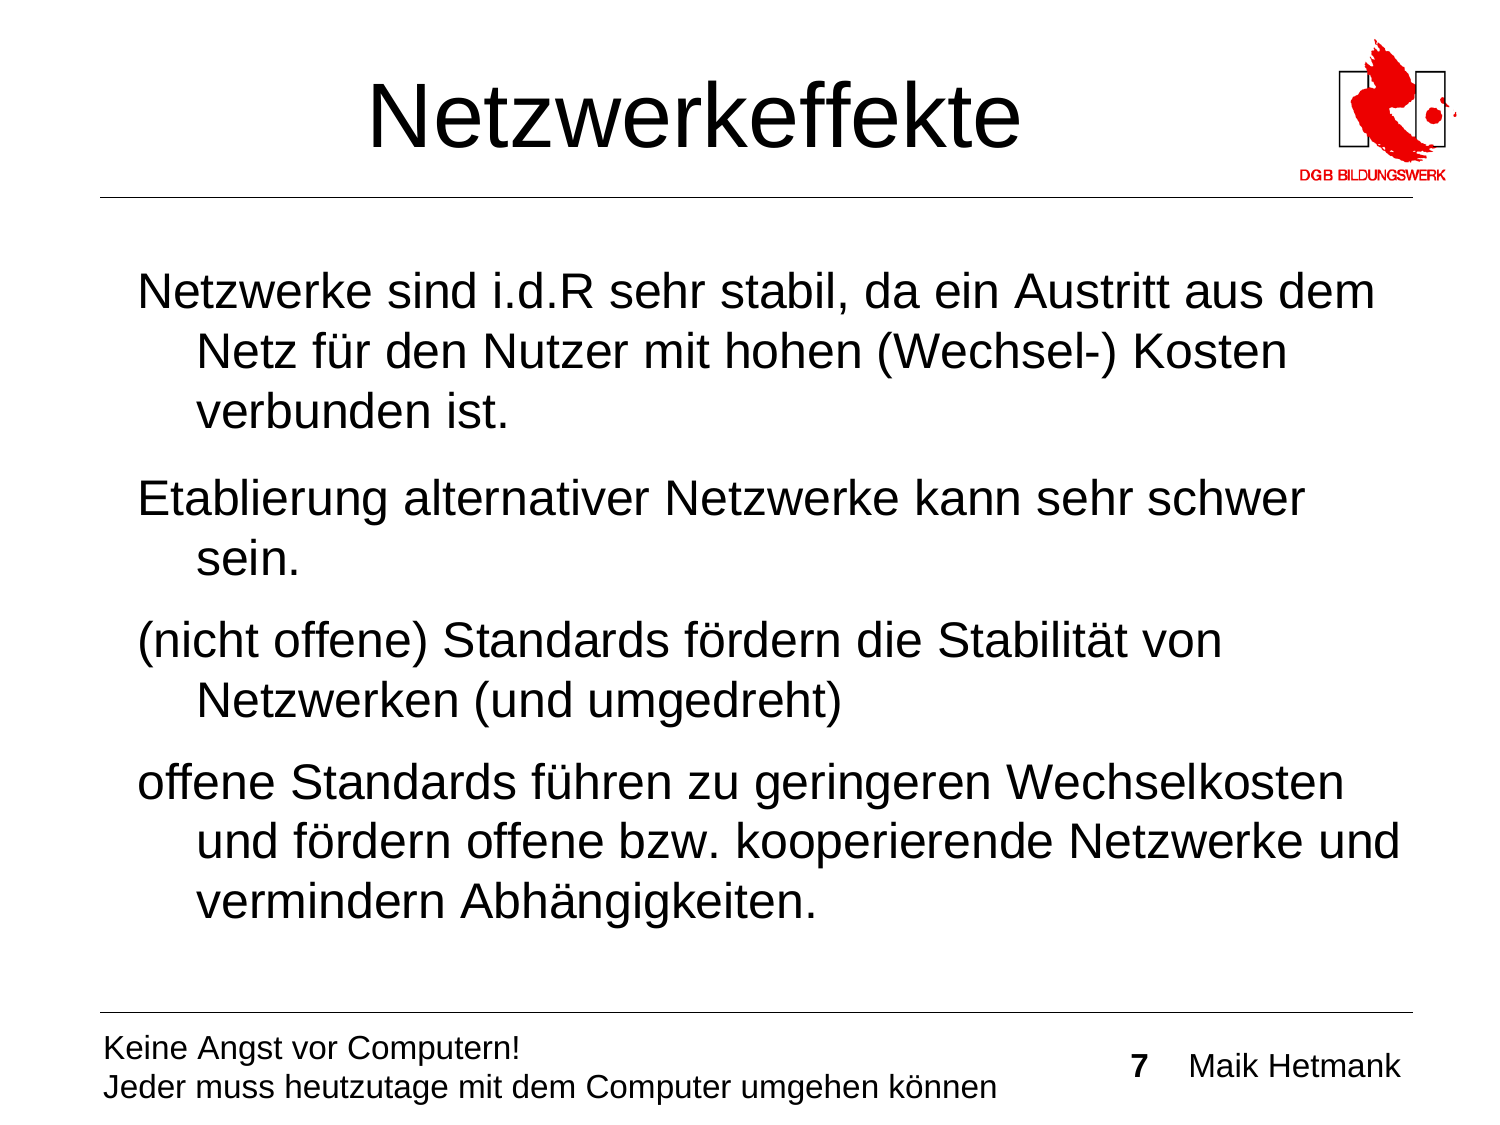

# Netzwerkeffekte
Netzwerke sind i.d.R sehr stabil, da ein Austritt aus dem Netz für den Nutzer mit hohen (Wechsel-) Kosten verbunden ist.
Etablierung alternativer Netzwerke kann sehr schwer sein.
(nicht offene) Standards fördern die Stabilität von Netzwerken (und umgedreht)
offene Standards führen zu geringeren Wechselkosten und fördern offene bzw. kooperierende Netzwerke und vermindern Abhängigkeiten.